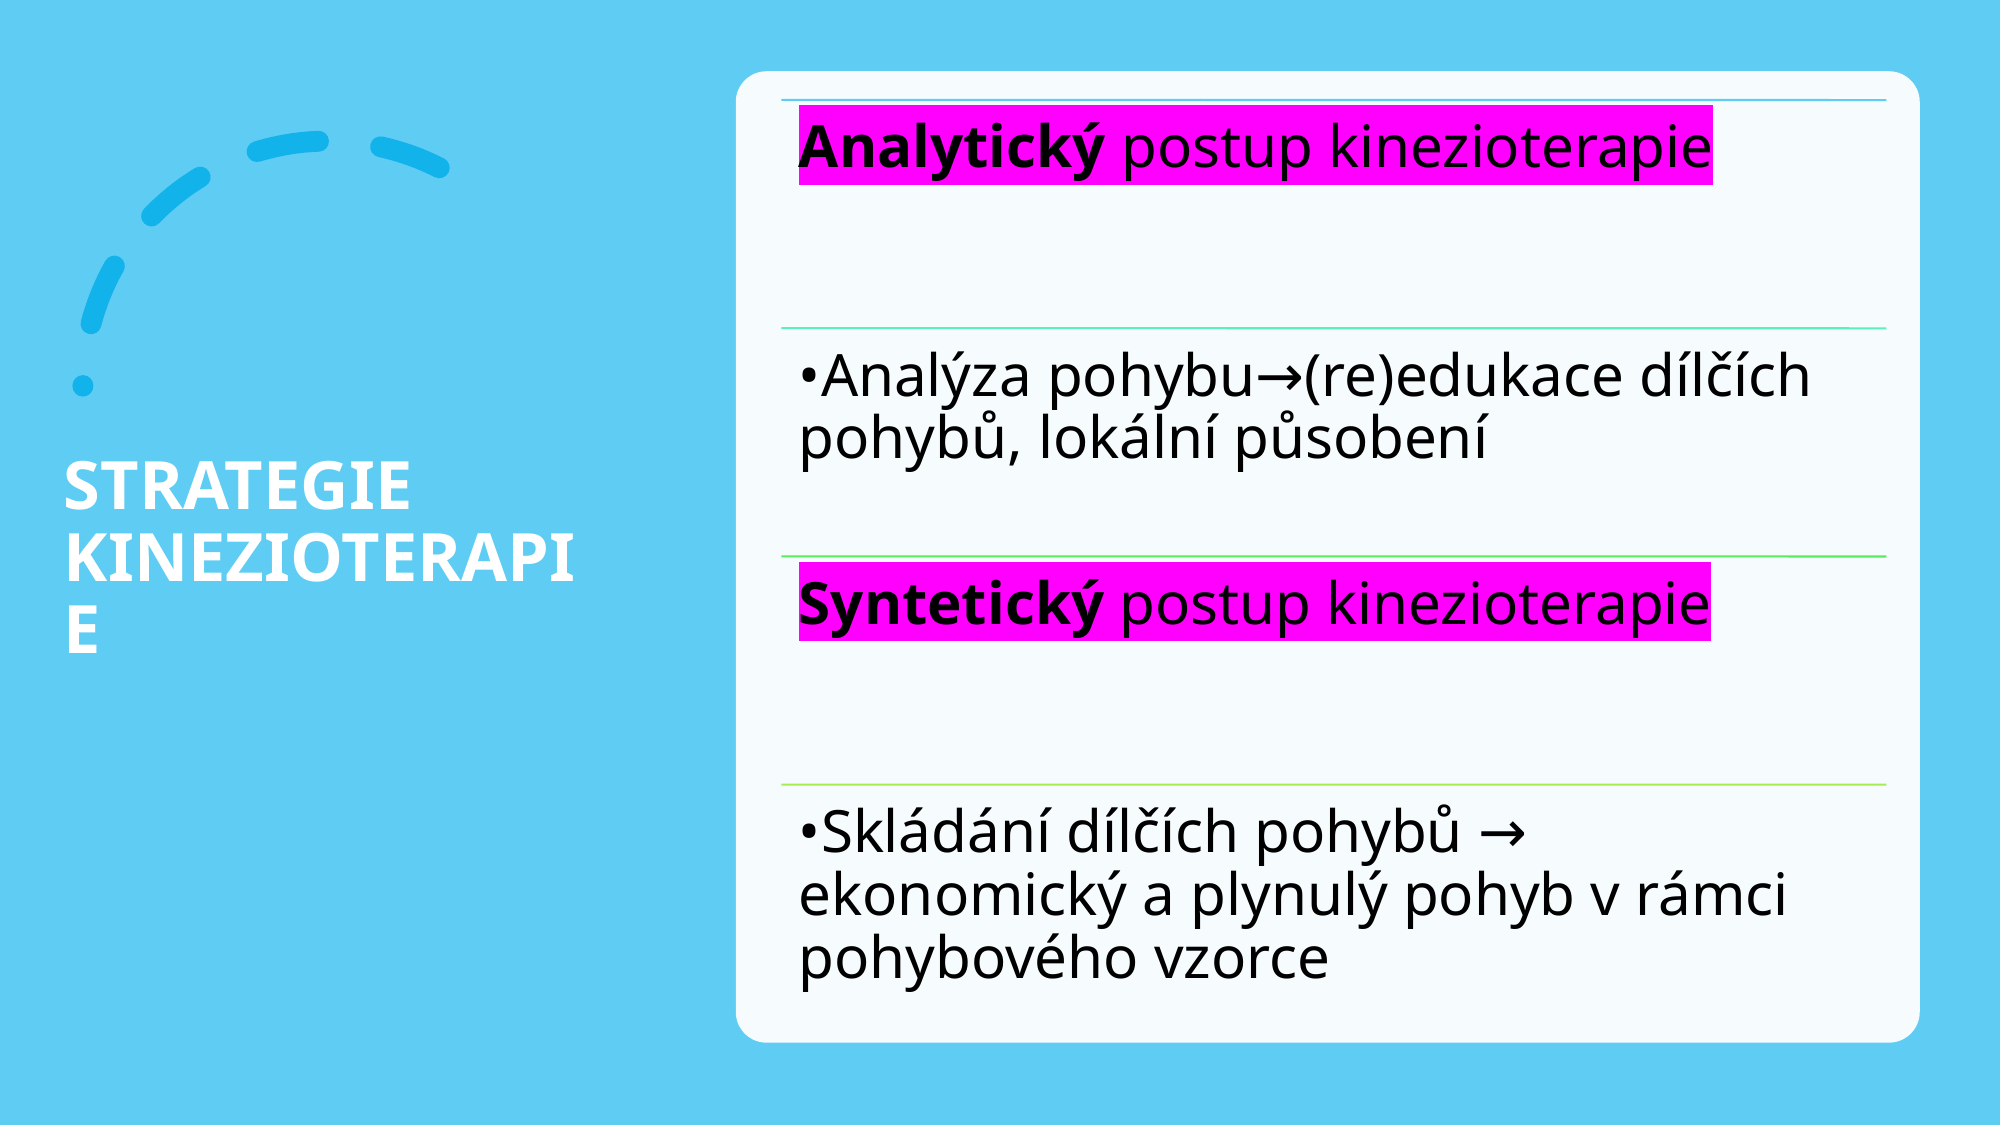

Analytický postup kinezioterapie
•Analýza pohybu→(re)edukace dílčích pohybů, lokální působení
Syntetický postup kinezioterapie
•Skládání dílčích pohybů → ekonomický a plynulý pohyb v rámci pohybového vzorce
# STRATEGIE KINEZIOTERAPIE